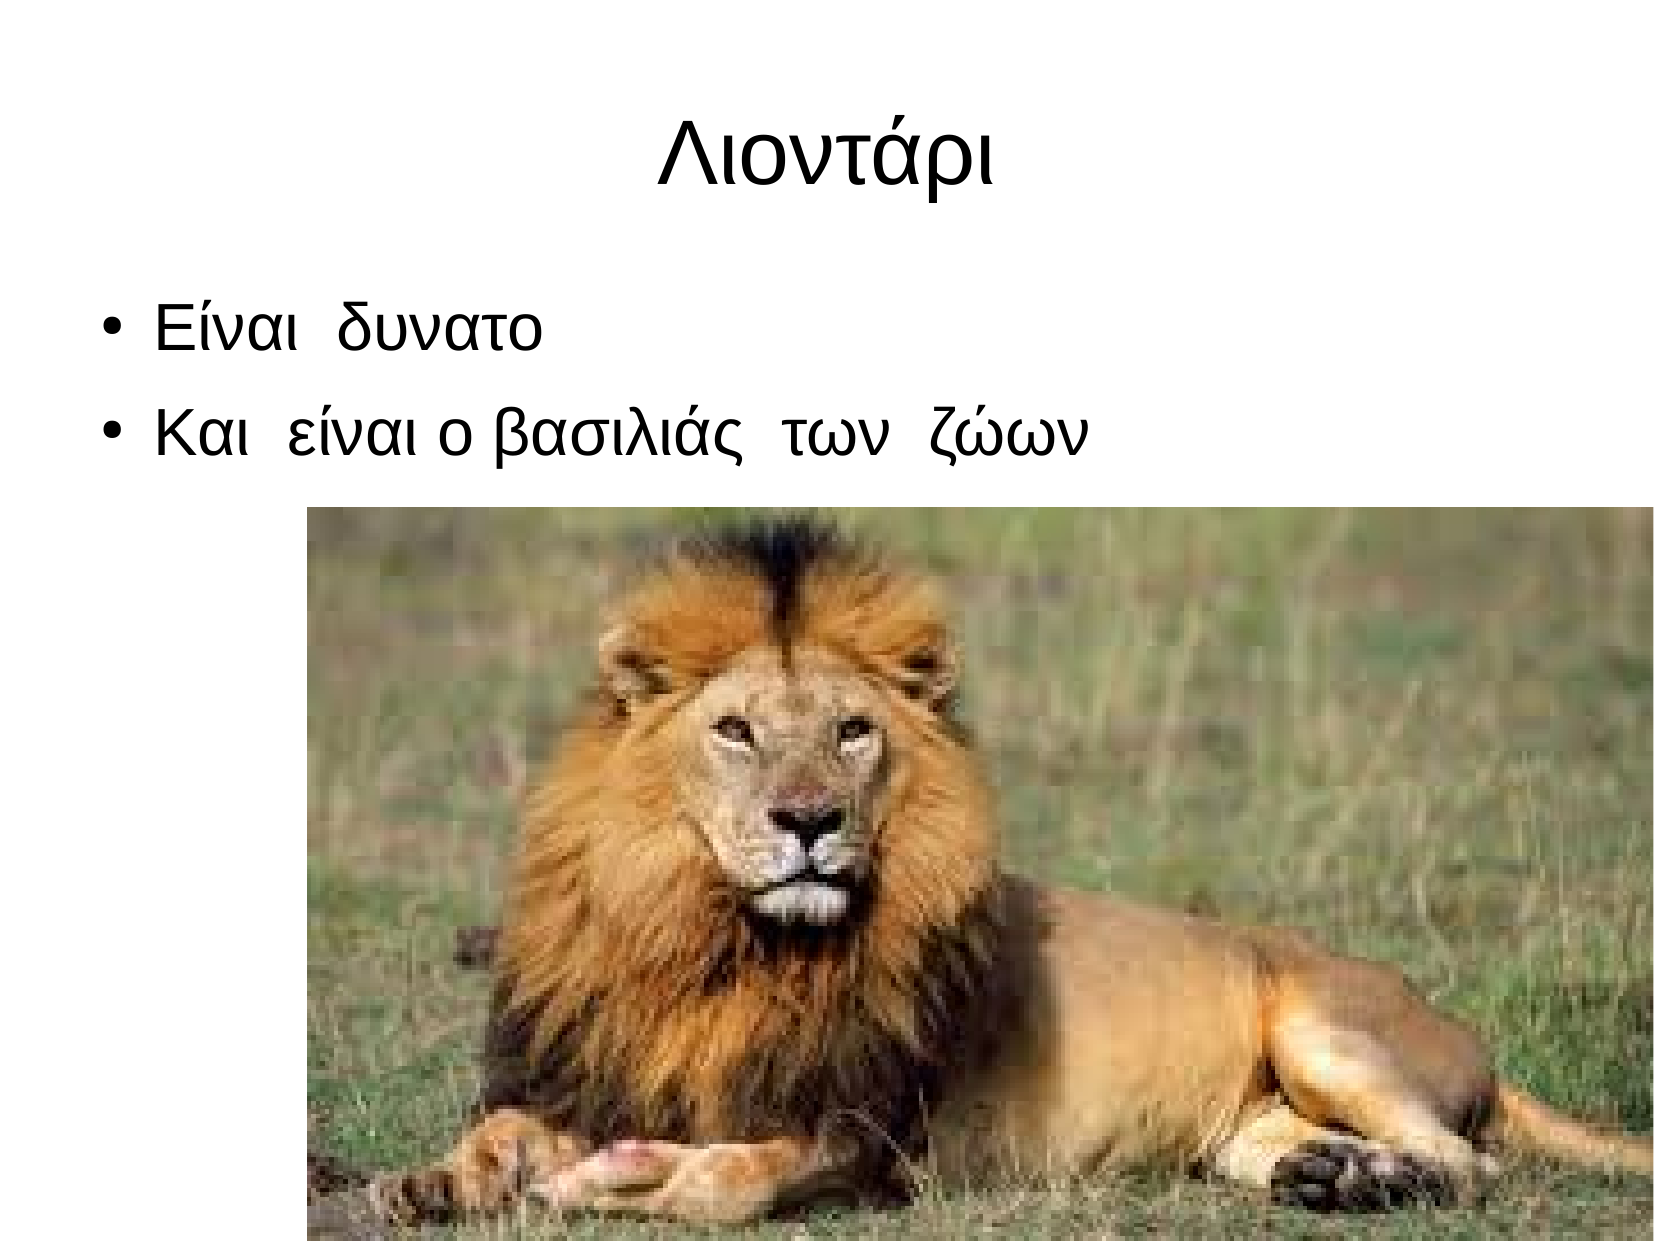

# Λιοντάρι
Είναι δυνατο
Και είναι ο βασιλιάς των ζώων